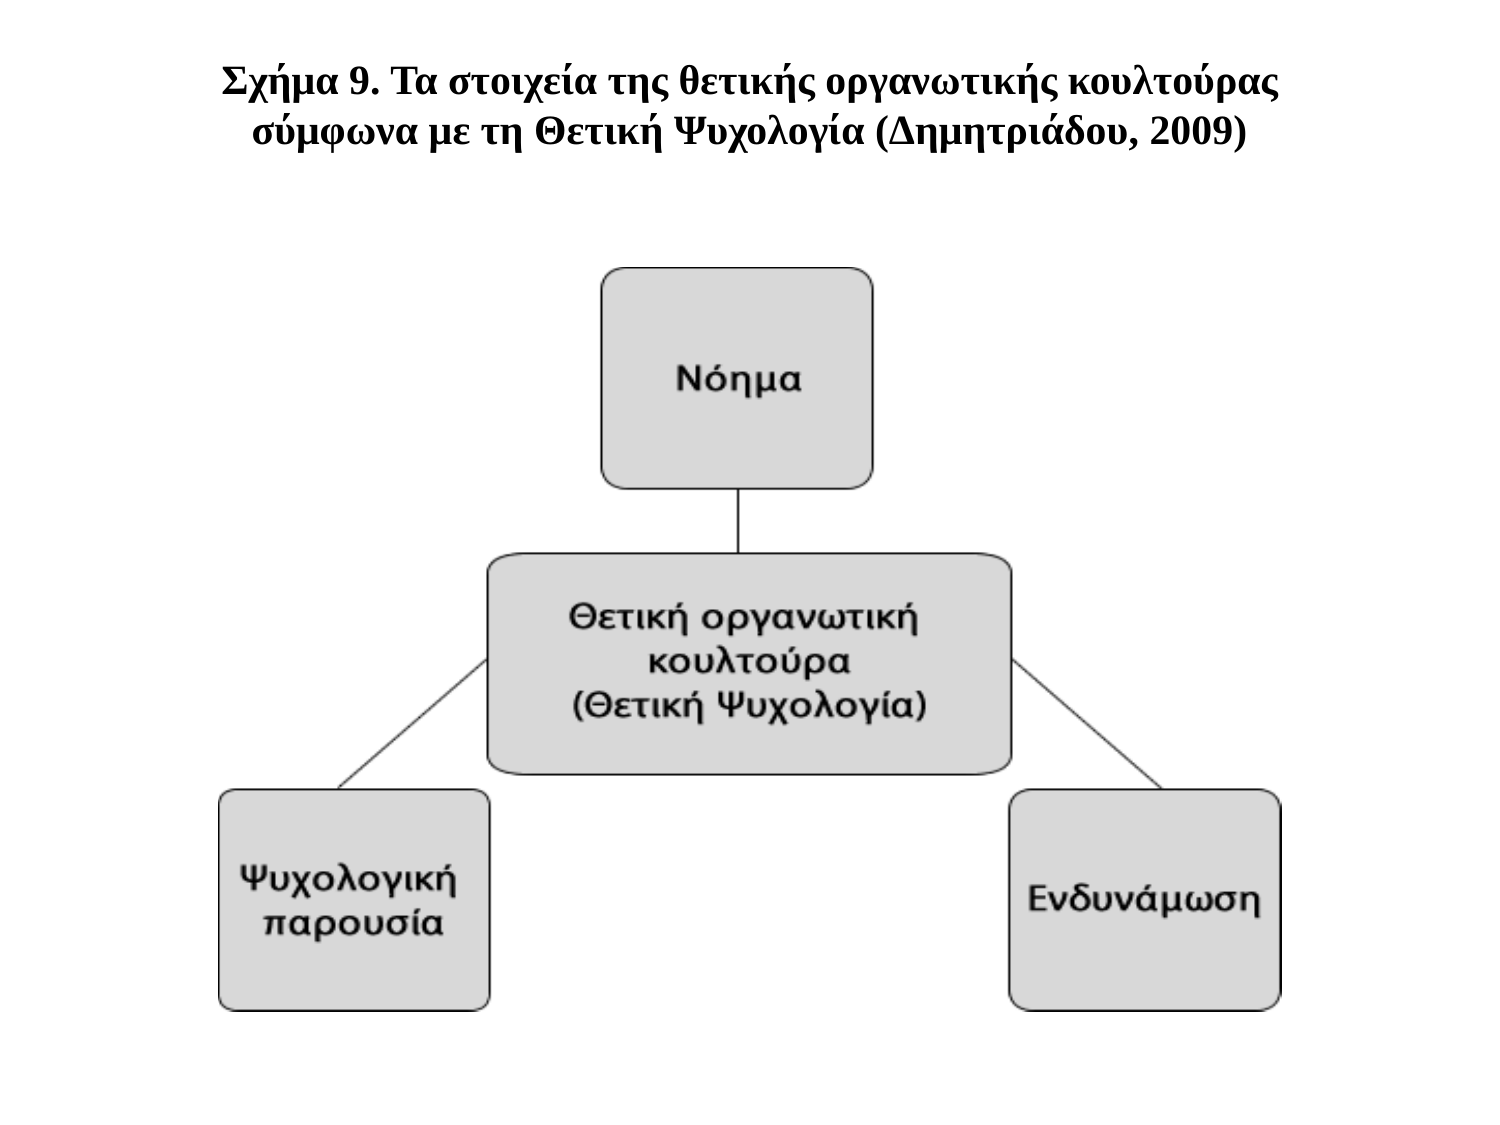

# Σχήμα 9. Τα στοιχεία της θετικής οργανωτικής κουλτούρας σύμφωνα με τη Θετική Ψυχολογία (Δημητριάδου, 2009)